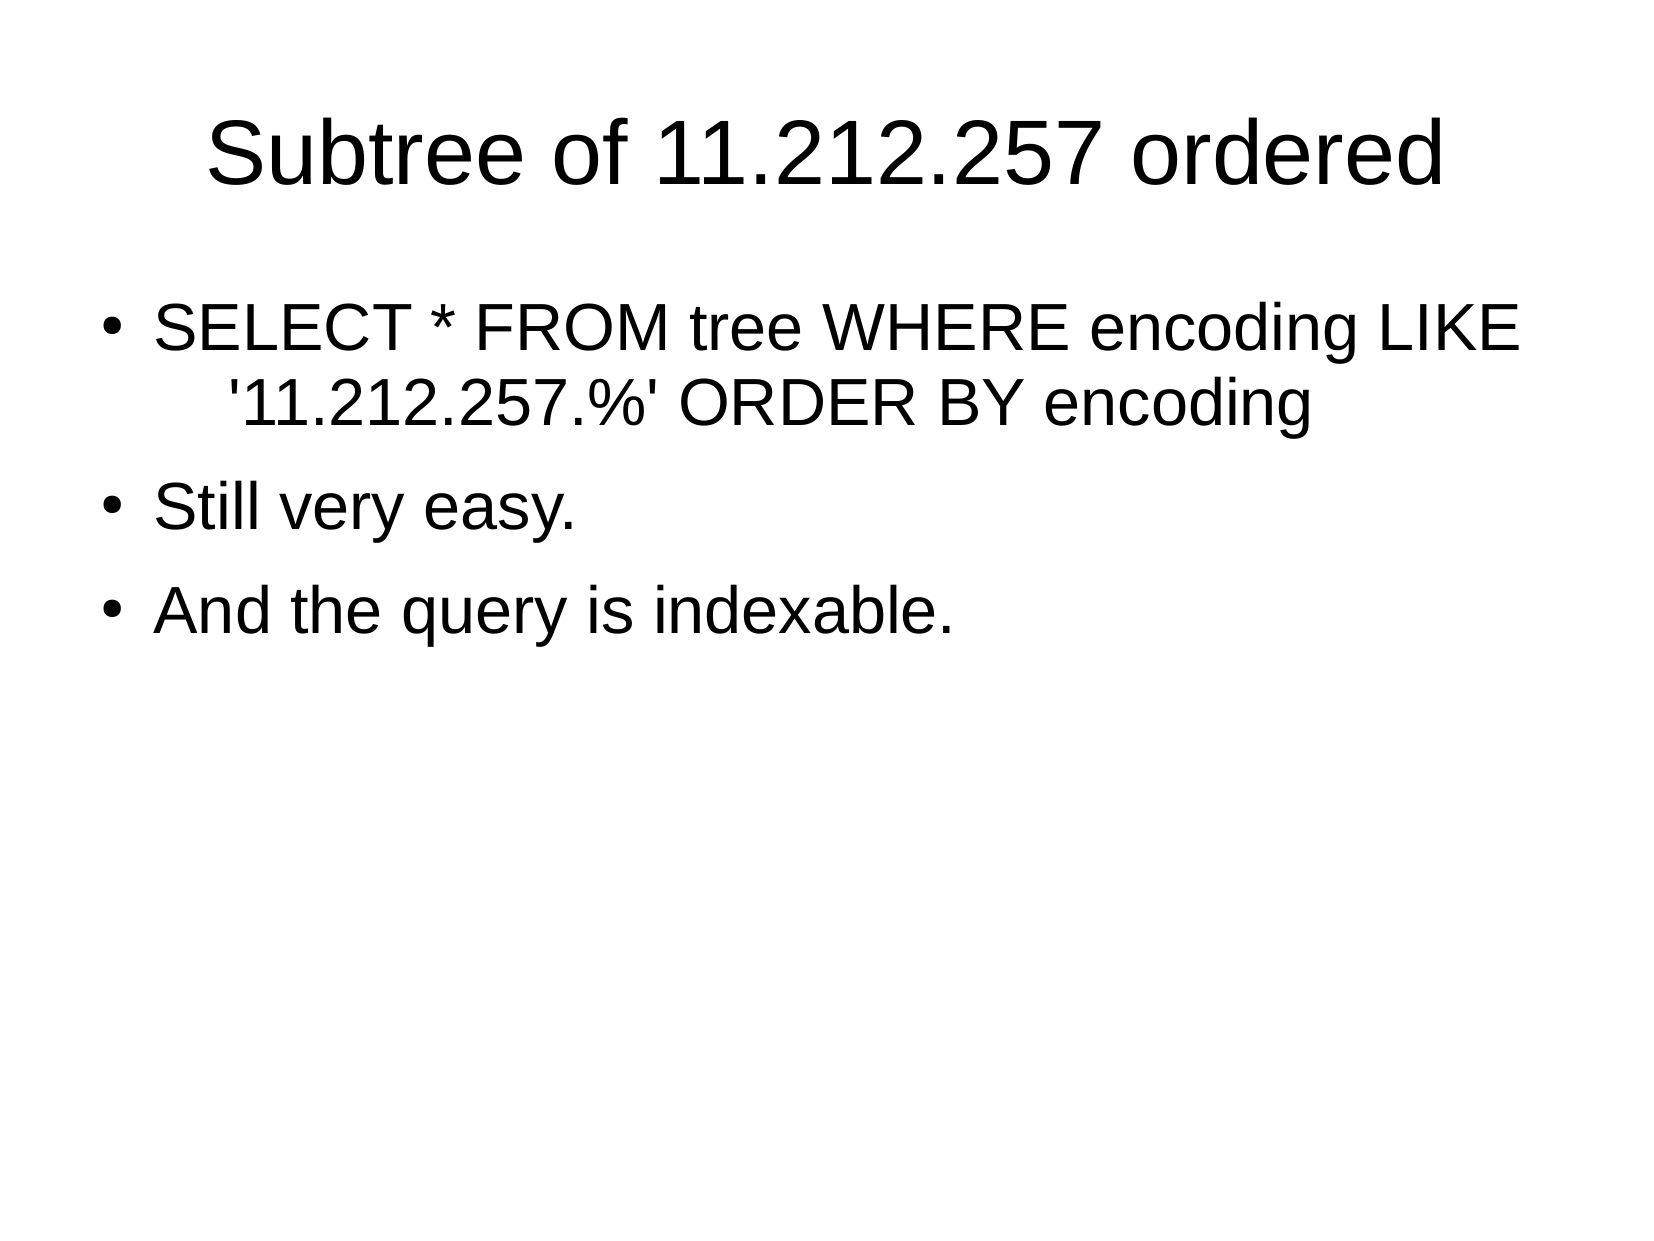

# Subtree of 11.212.257 ordered
SELECT * FROM tree WHERE encoding LIKE
	'11.212.257.%' ORDER BY encoding
Still very easy.
And the query is indexable.